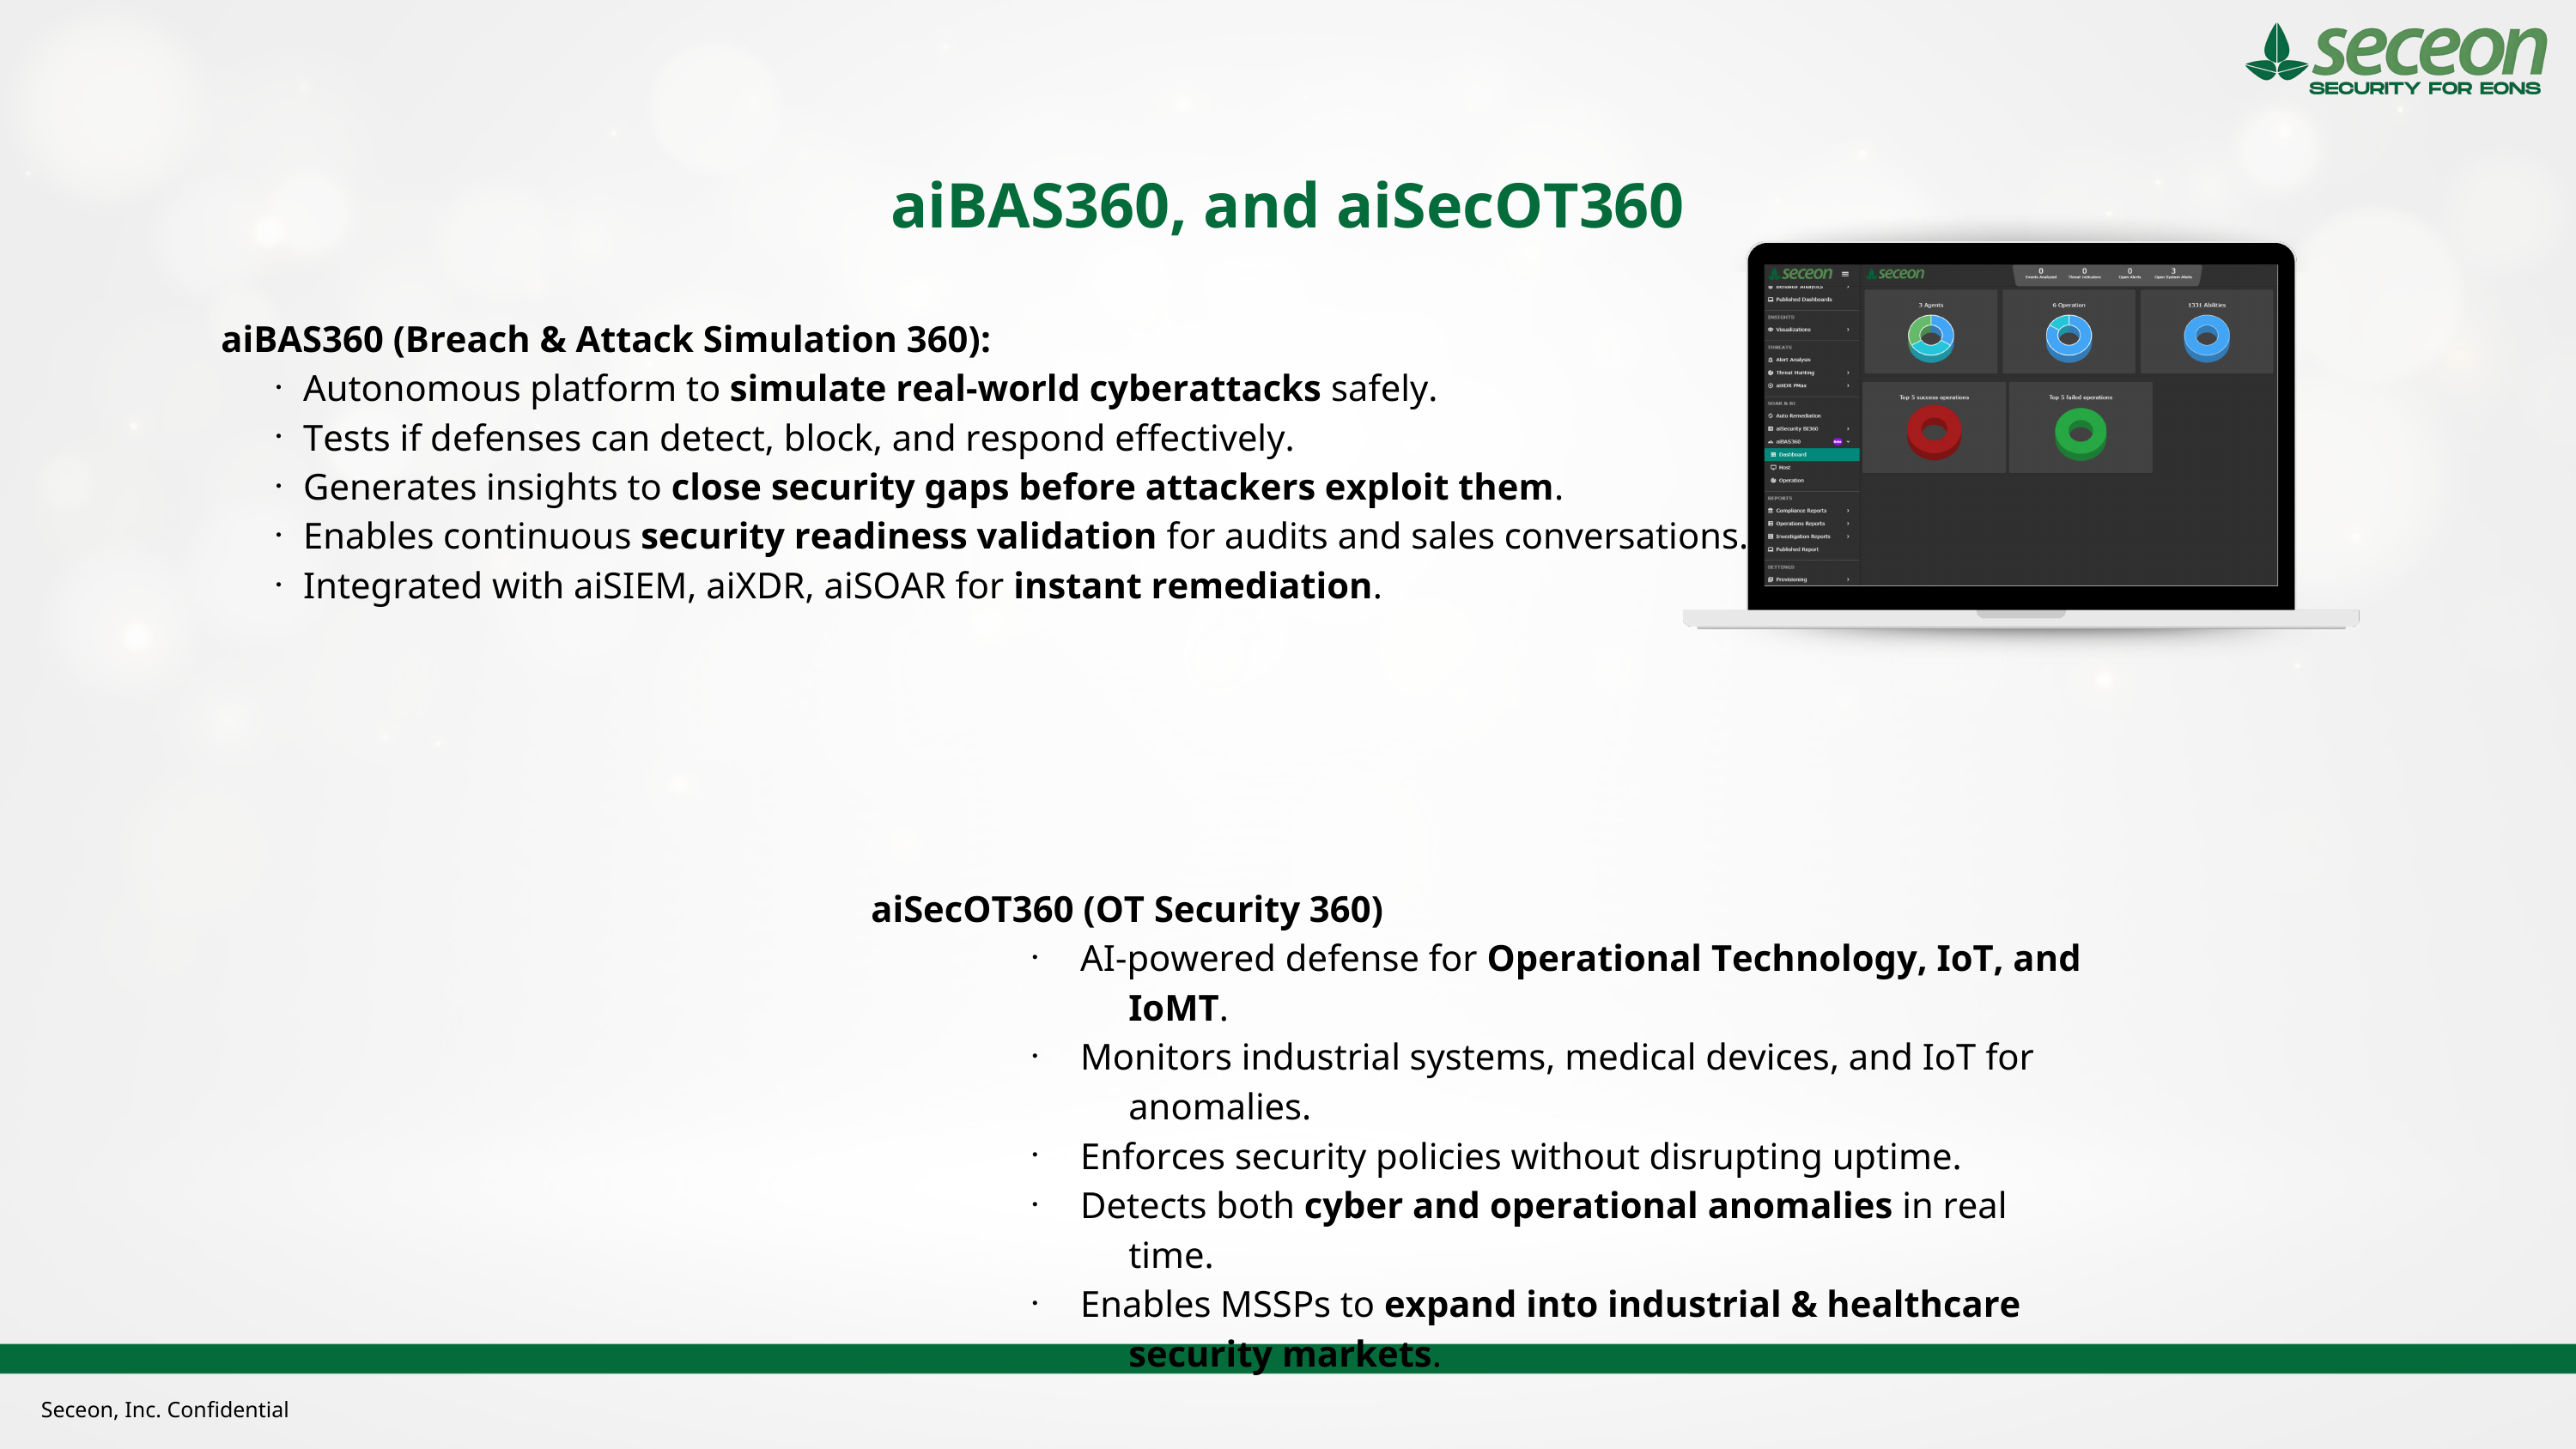

aiBAS360, and aiSecOT360
aiBAS360 (Breach & Attack Simulation 360):
Autonomous platform to simulate real-world cyberattacks safely.
Tests if defenses can detect, block, and respond effectively.
Generates insights to close security gaps before attackers exploit them.
Enables continuous security readiness validation for audits and sales conversations.
Integrated with aiSIEM, aiXDR, aiSOAR for instant remediation.
aiSecOT360 (OT Security 360)
AI-powered defense for Operational Technology, IoT, and IoMT.
Monitors industrial systems, medical devices, and IoT for anomalies.
Enforces security policies without disrupting uptime.
Detects both cyber and operational anomalies in real time.
Enables MSSPs to expand into industrial & healthcare security markets.